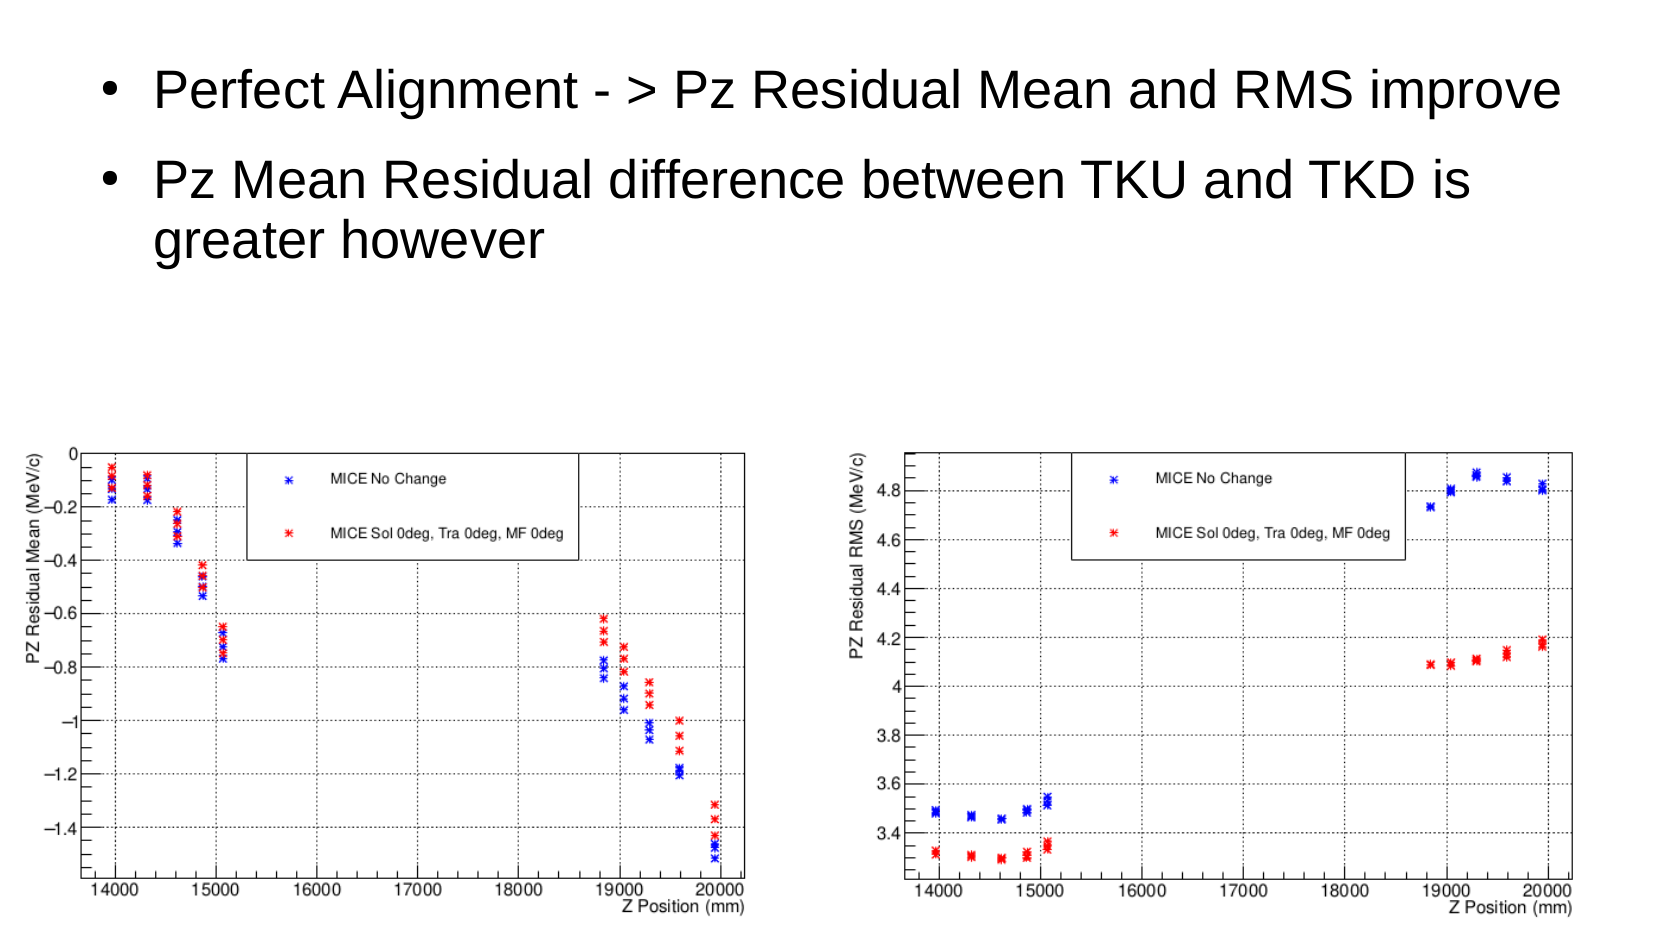

# Perfect Alignment - > Pz Residual Mean and RMS improve
Pz Mean Residual difference between TKU and TKD is greater however